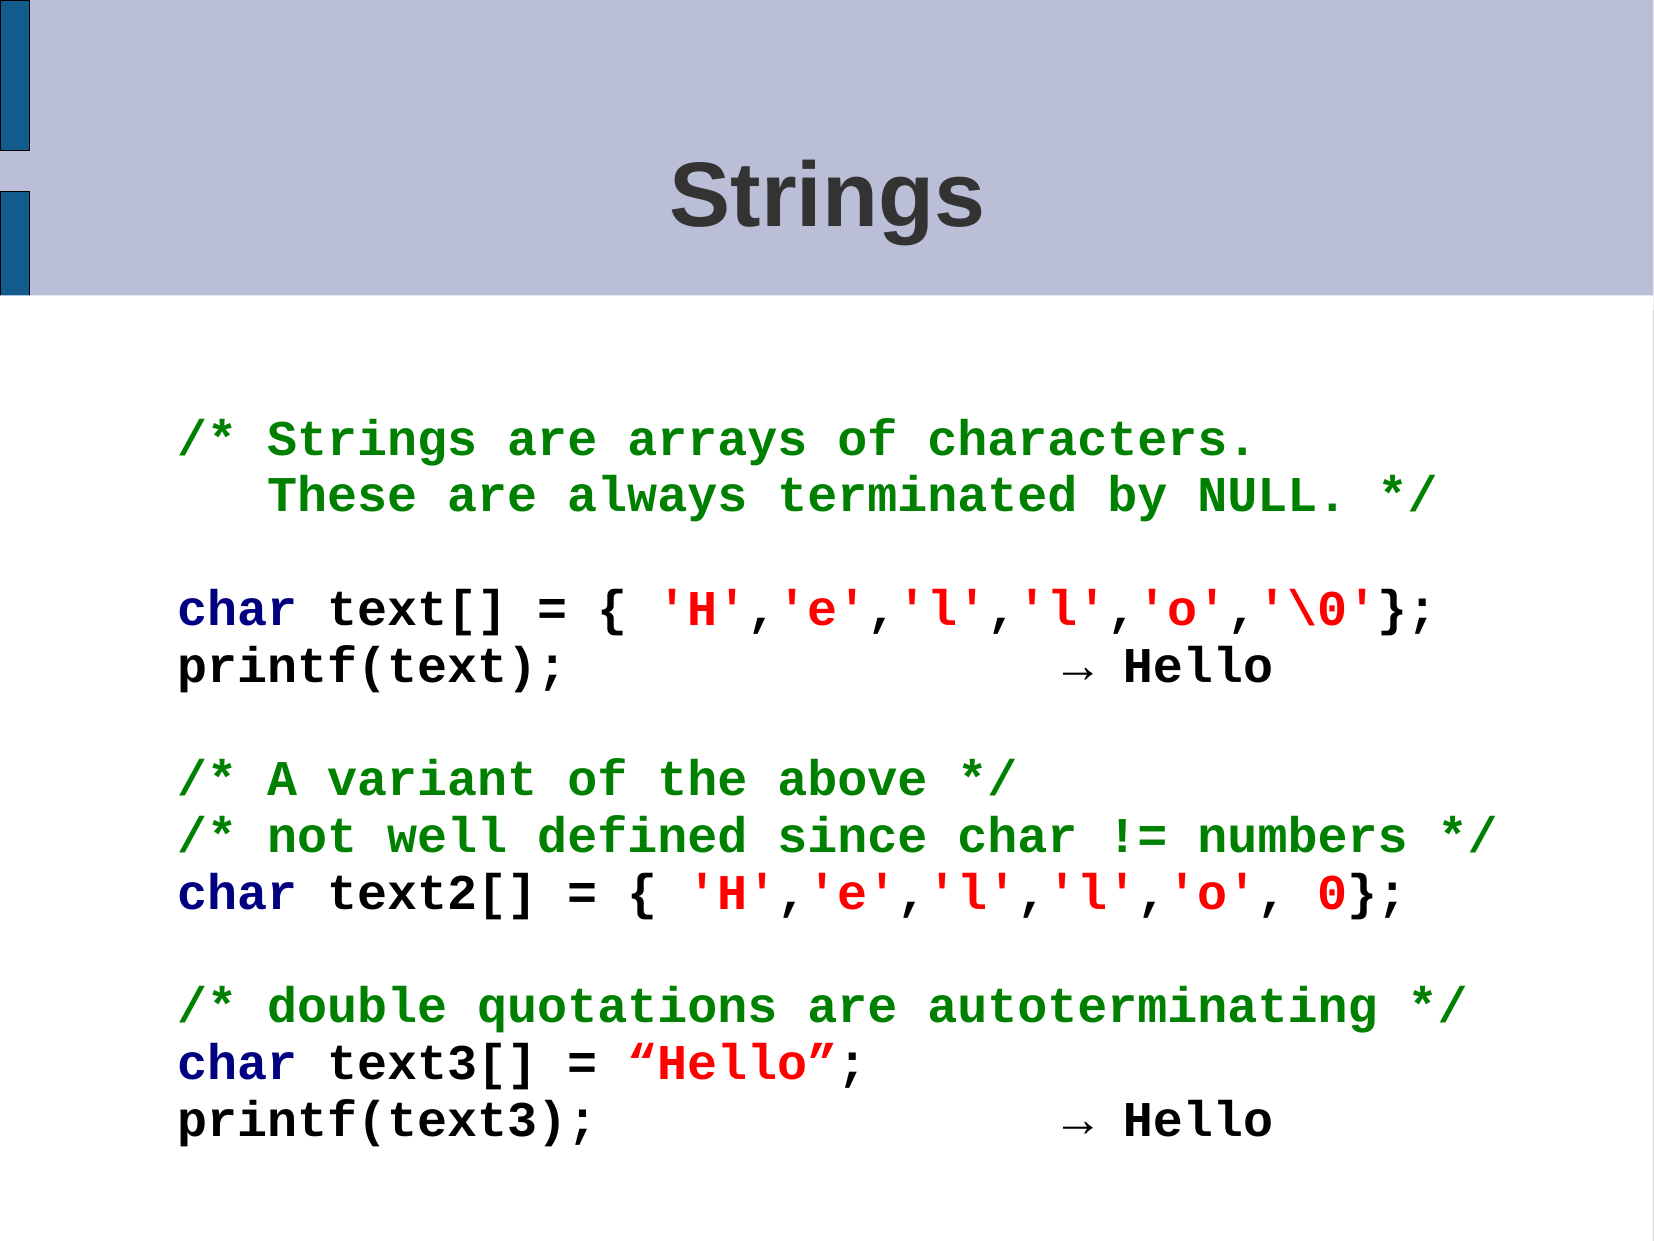

# Strings
/* Strings are arrays of characters.
 These are always terminated by NULL. */
char text[] = { 'H','e','l','l','o','\0'};
printf(text); 					→ Hello
/* A variant of the above */
/* not well defined since char != numbers */
char text2[] = { 'H','e','l','l','o', 0};
/* double quotations are autoterminating */
char text3[] = “Hello”;
printf(text3); 				→ Hello